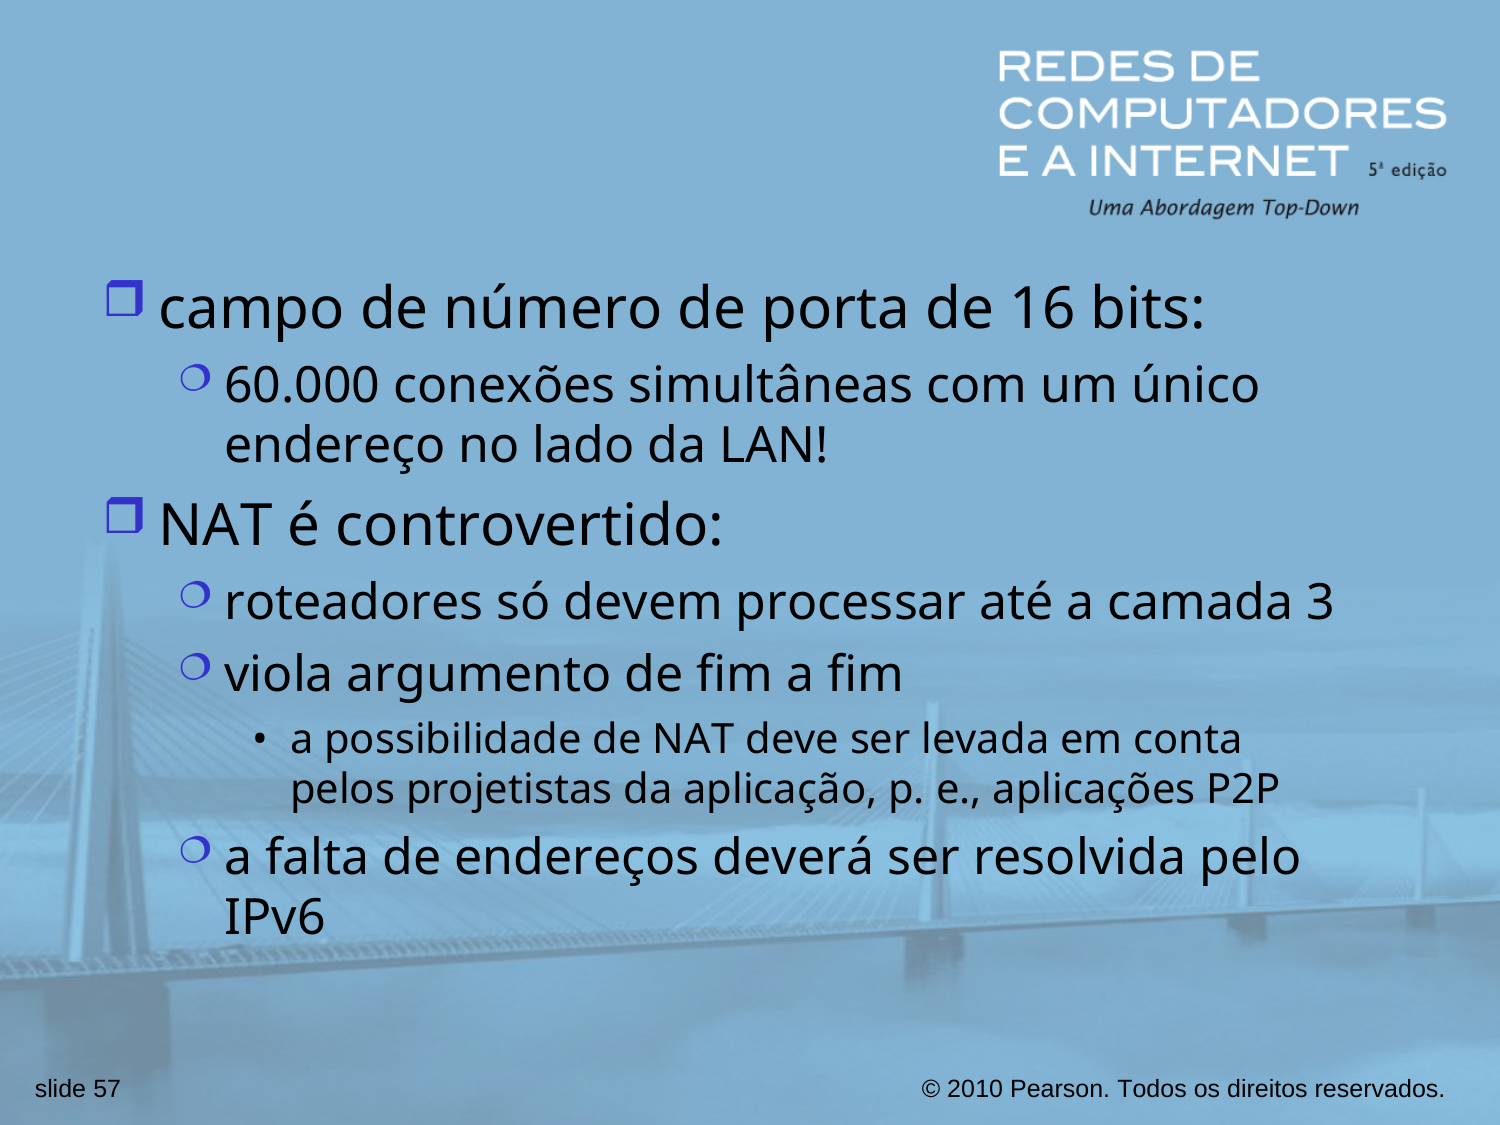

# campo de número de porta de 16 bits:
60.000 conexões simultâneas com um único endereço no lado da LAN!
NAT é controvertido:
roteadores só devem processar até a camada 3
viola argumento de fim a fim
a possibilidade de NAT deve ser levada em conta pelos projetistas da aplicação, p. e., aplicações P2P
a falta de endereços deverá ser resolvida pelo IPv6